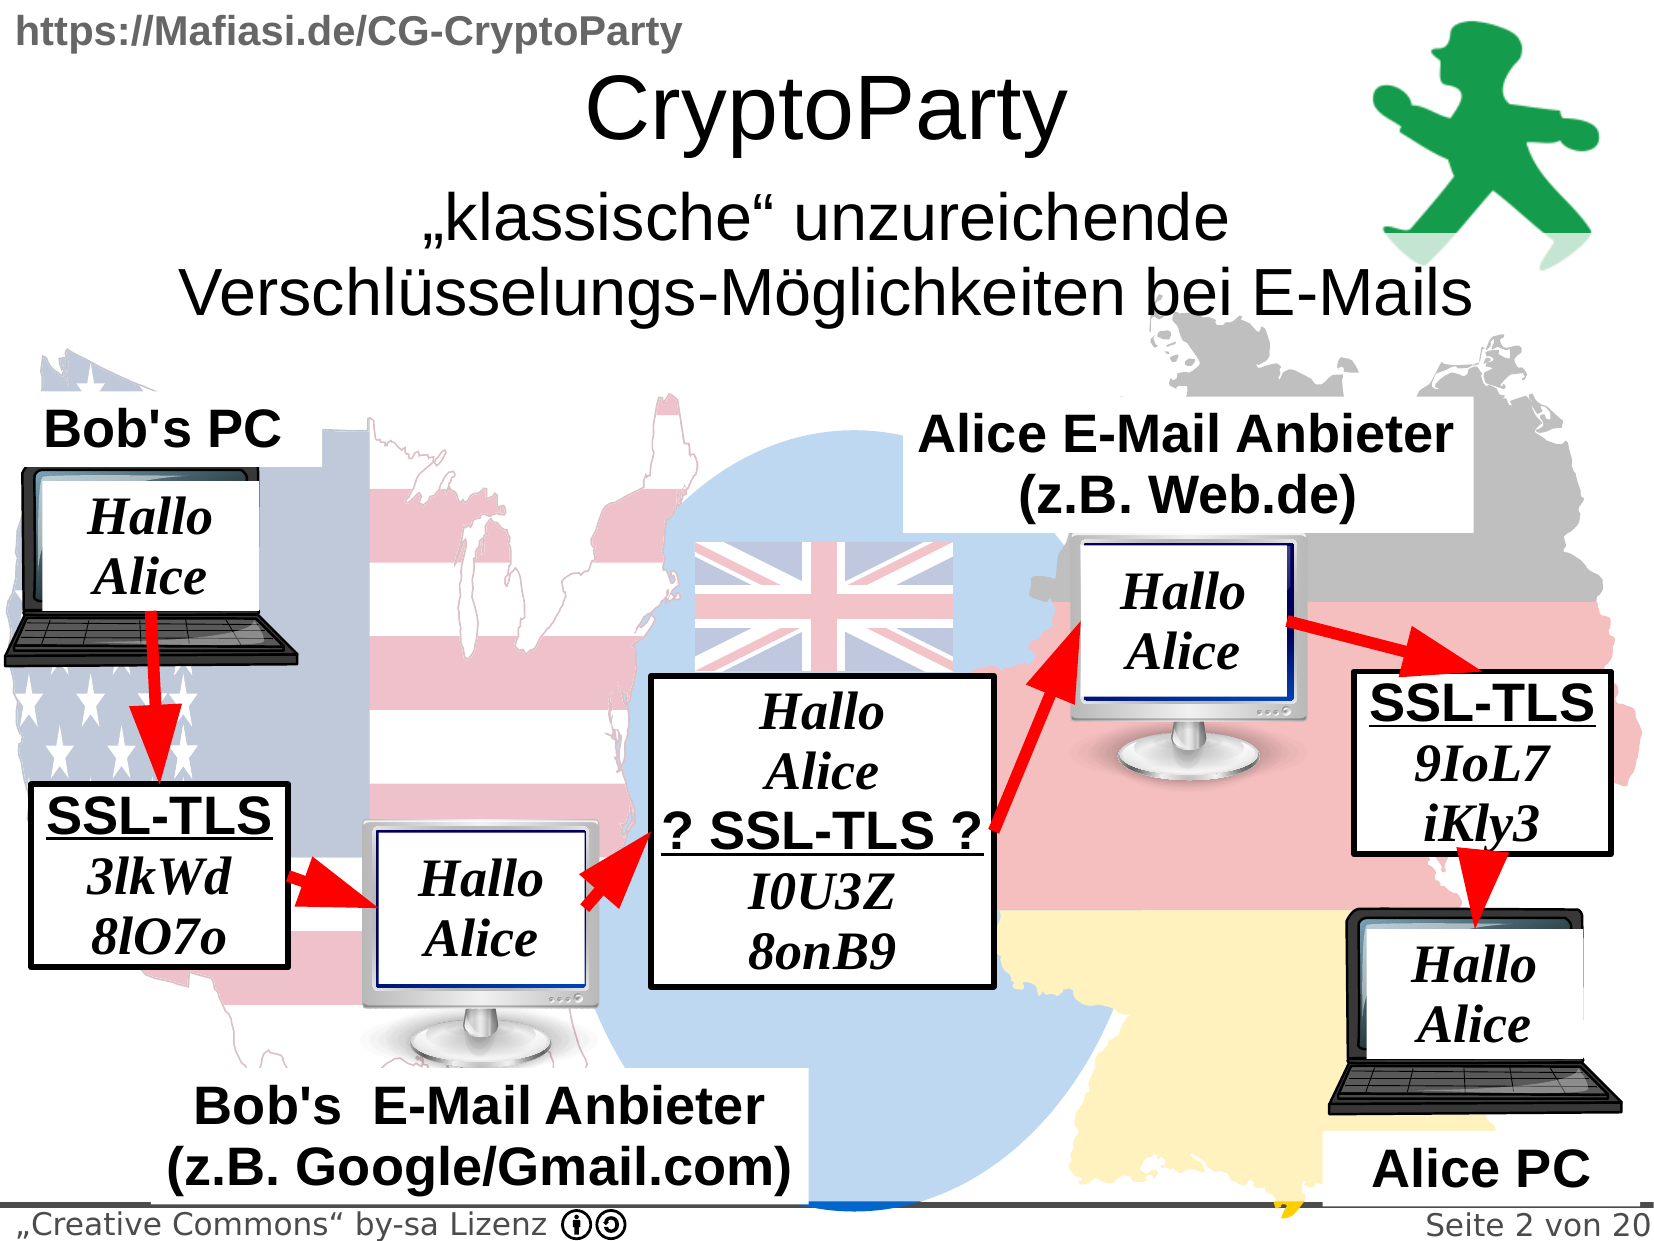

„klassische“ unzureichende
Verschlüsselungs-Möglichkeiten bei E-Mails
Bob's PC
Alice E-Mail Anbieter
(z.B. Web.de)
Hallo
Alice
Hallo
Alice
SSL-TLS
9IoL7
iKly3
Hallo
Alice
? SSL-TLS ?
I0U3Z
8onB9
SSL-TLS
3lkWd
8lO7o
Hallo
Alice
Hallo
Alice
Bob's E-Mail Anbieter (z.B. Google/Gmail.com)
Alice PC